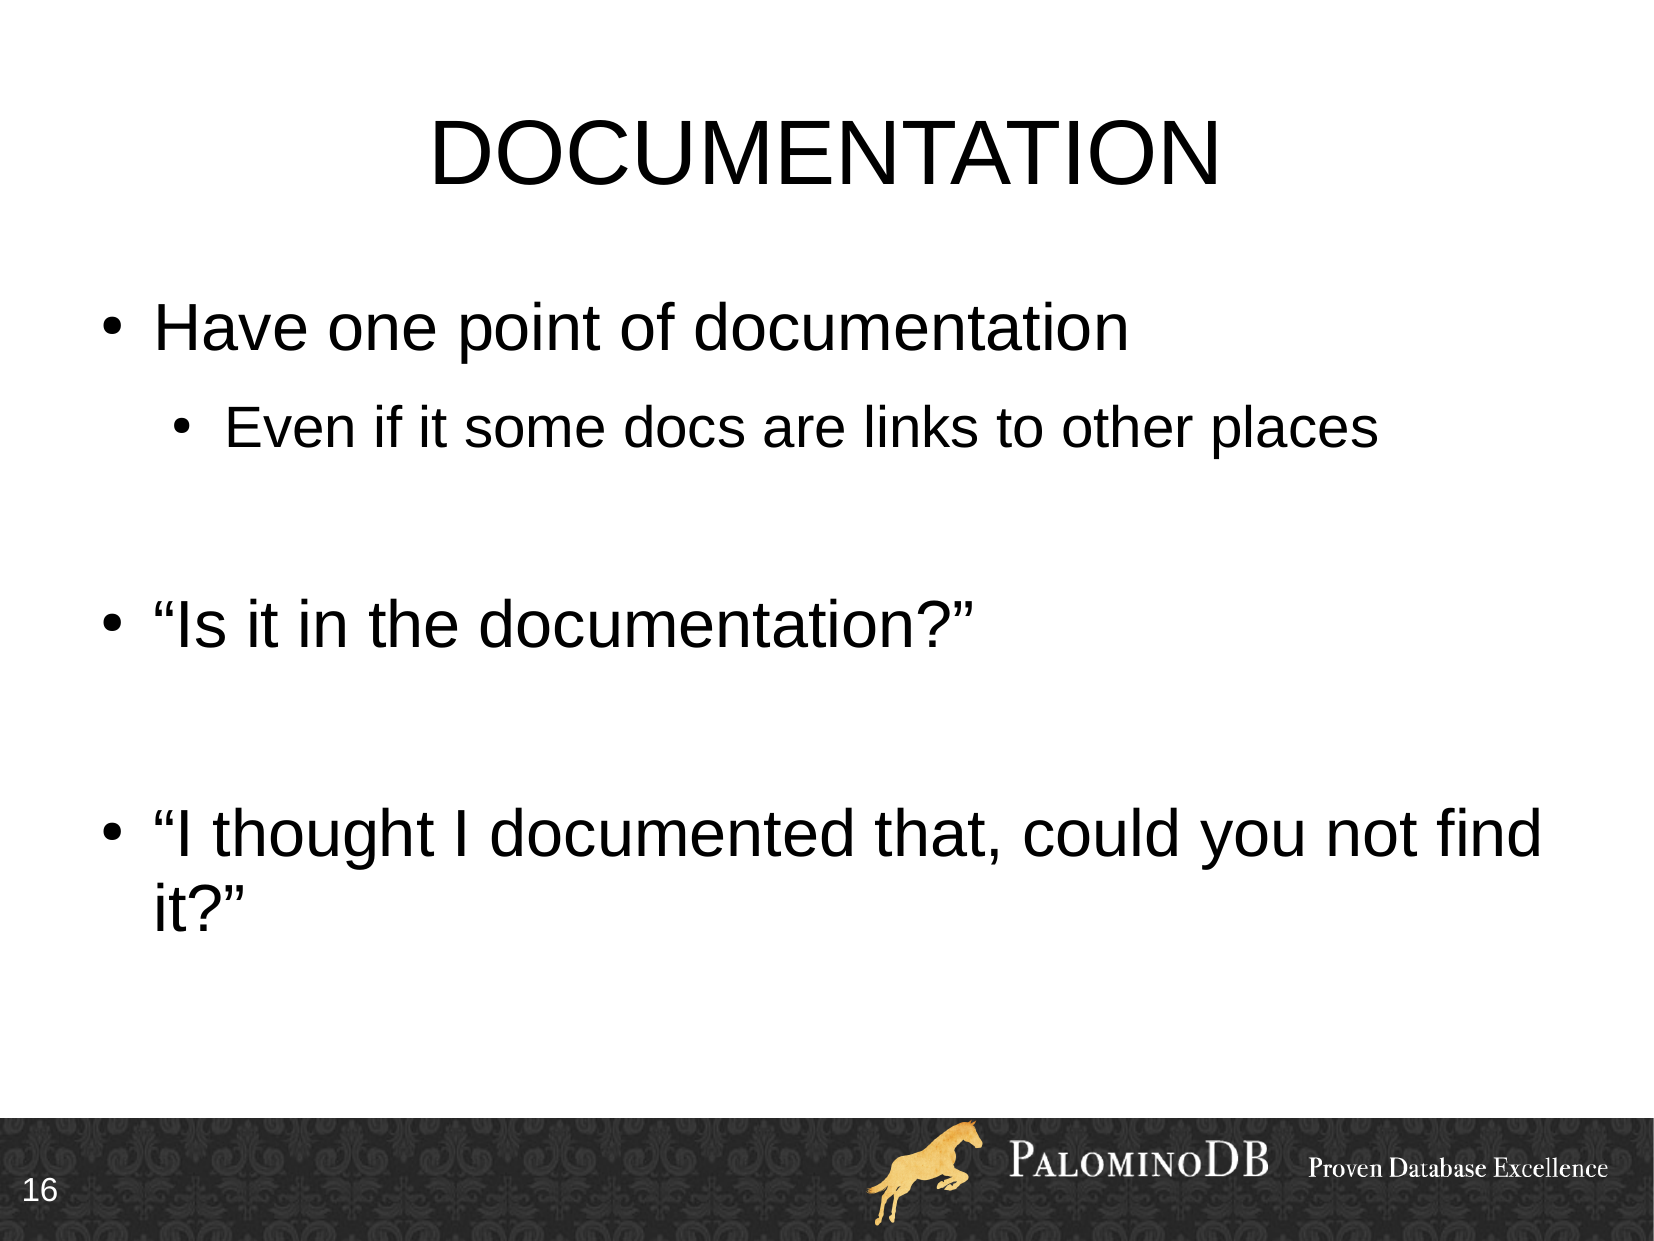

# DOCUMENTATION
Have one point of documentation
Even if it some docs are links to other places
“Is it in the documentation?”
“I thought I documented that, could you not find it?”